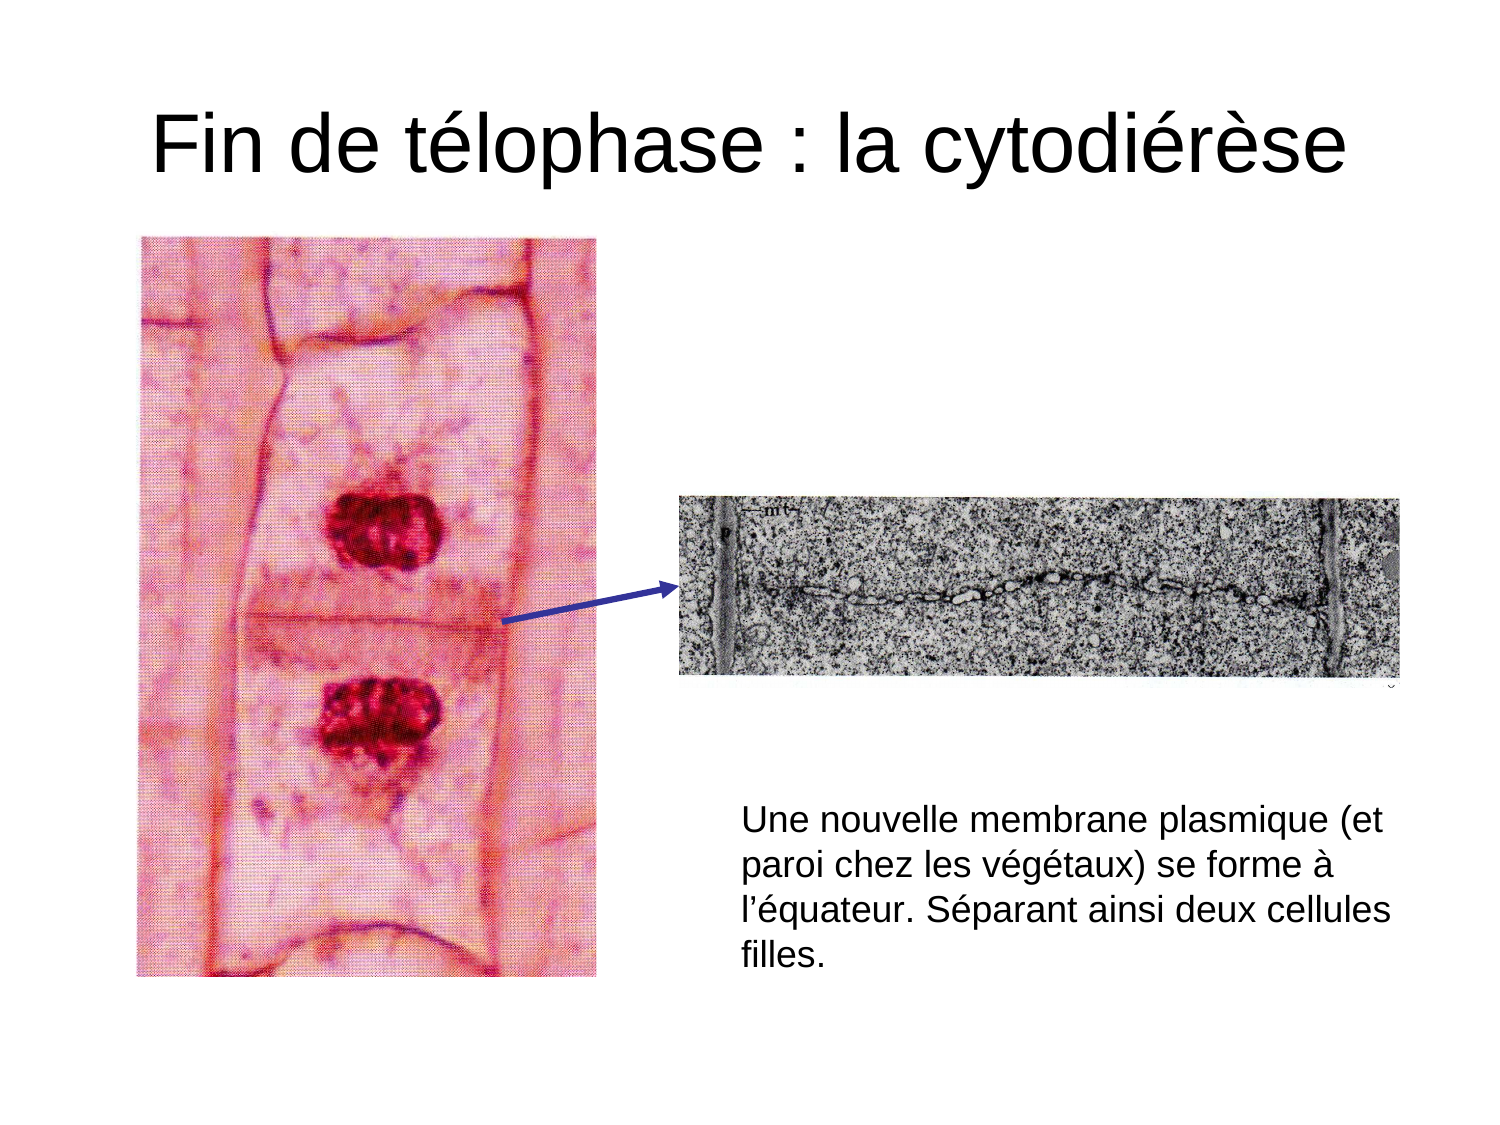

# Fin de télophase : la cytodiérèse
Une nouvelle membrane plasmique (et paroi chez les végétaux) se forme à l’équateur. Séparant ainsi deux cellules filles.